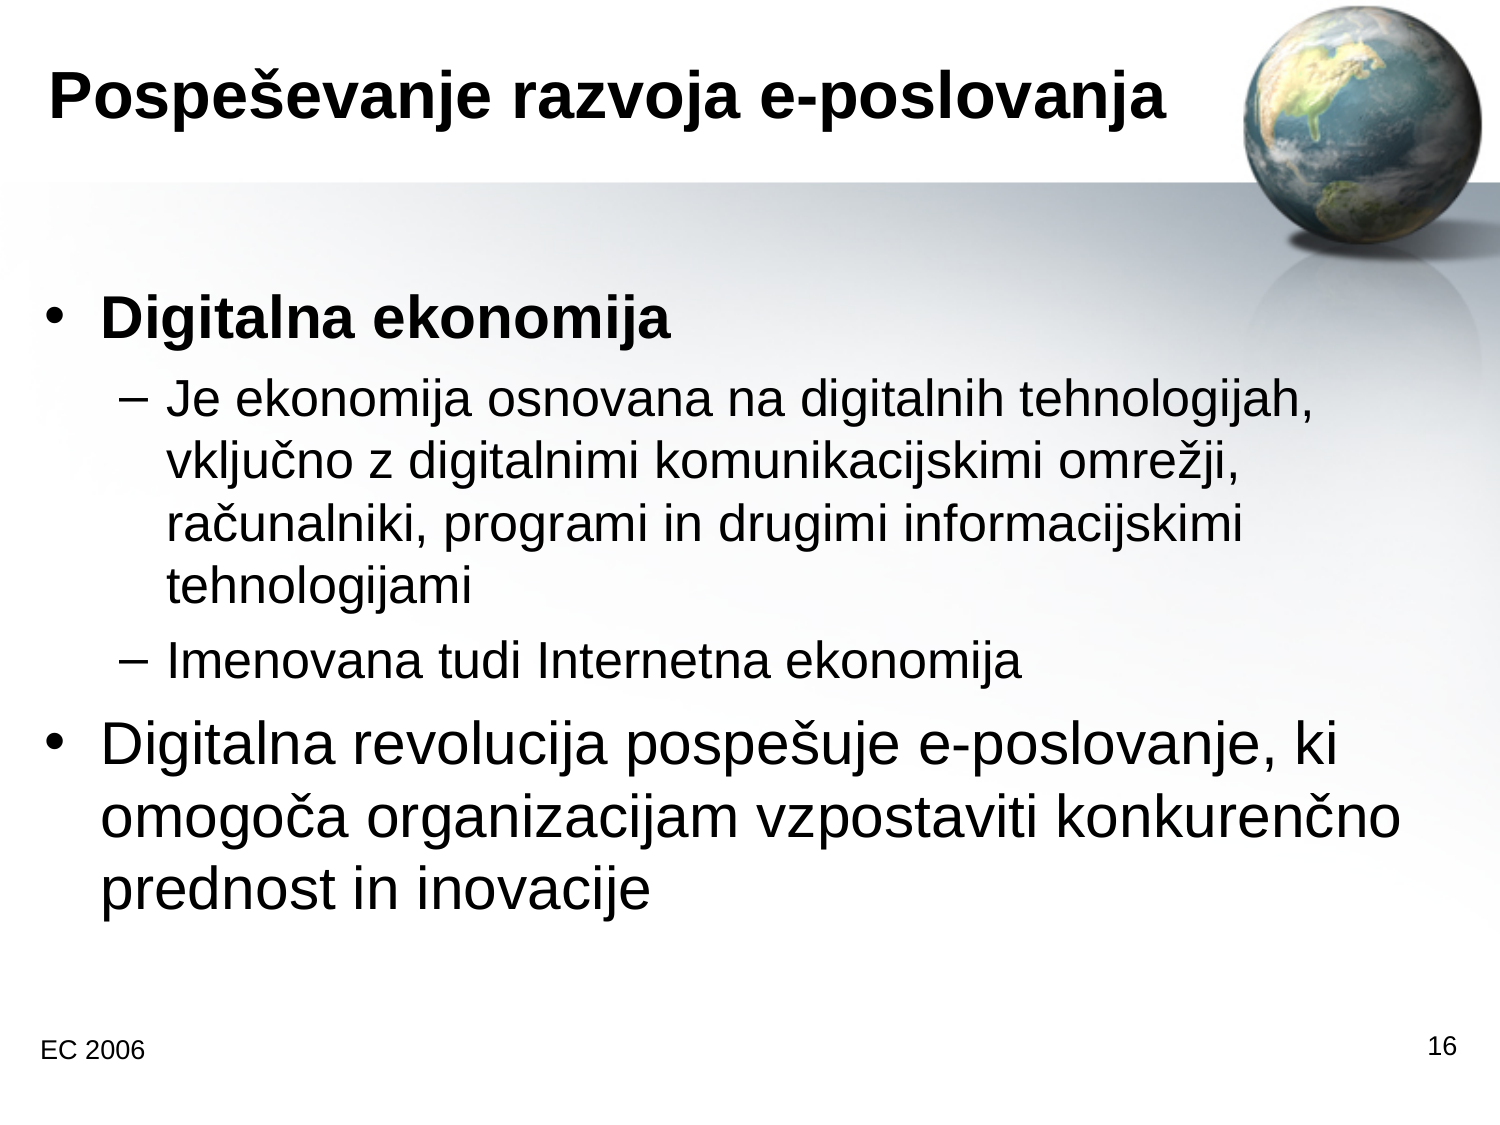

# Pospeševanje razvoja e-poslovanja
Digitalna ekonomija
Je ekonomija osnovana na digitalnih tehnologijah, vključno z digitalnimi komunikacijskimi omrežji, računalniki, programi in drugimi informacijskimi tehnologijami
Imenovana tudi Internetna ekonomija
Digitalna revolucija pospešuje e-poslovanje, ki omogoča organizacijam vzpostaviti konkurenčno prednost in inovacije
EC 2006